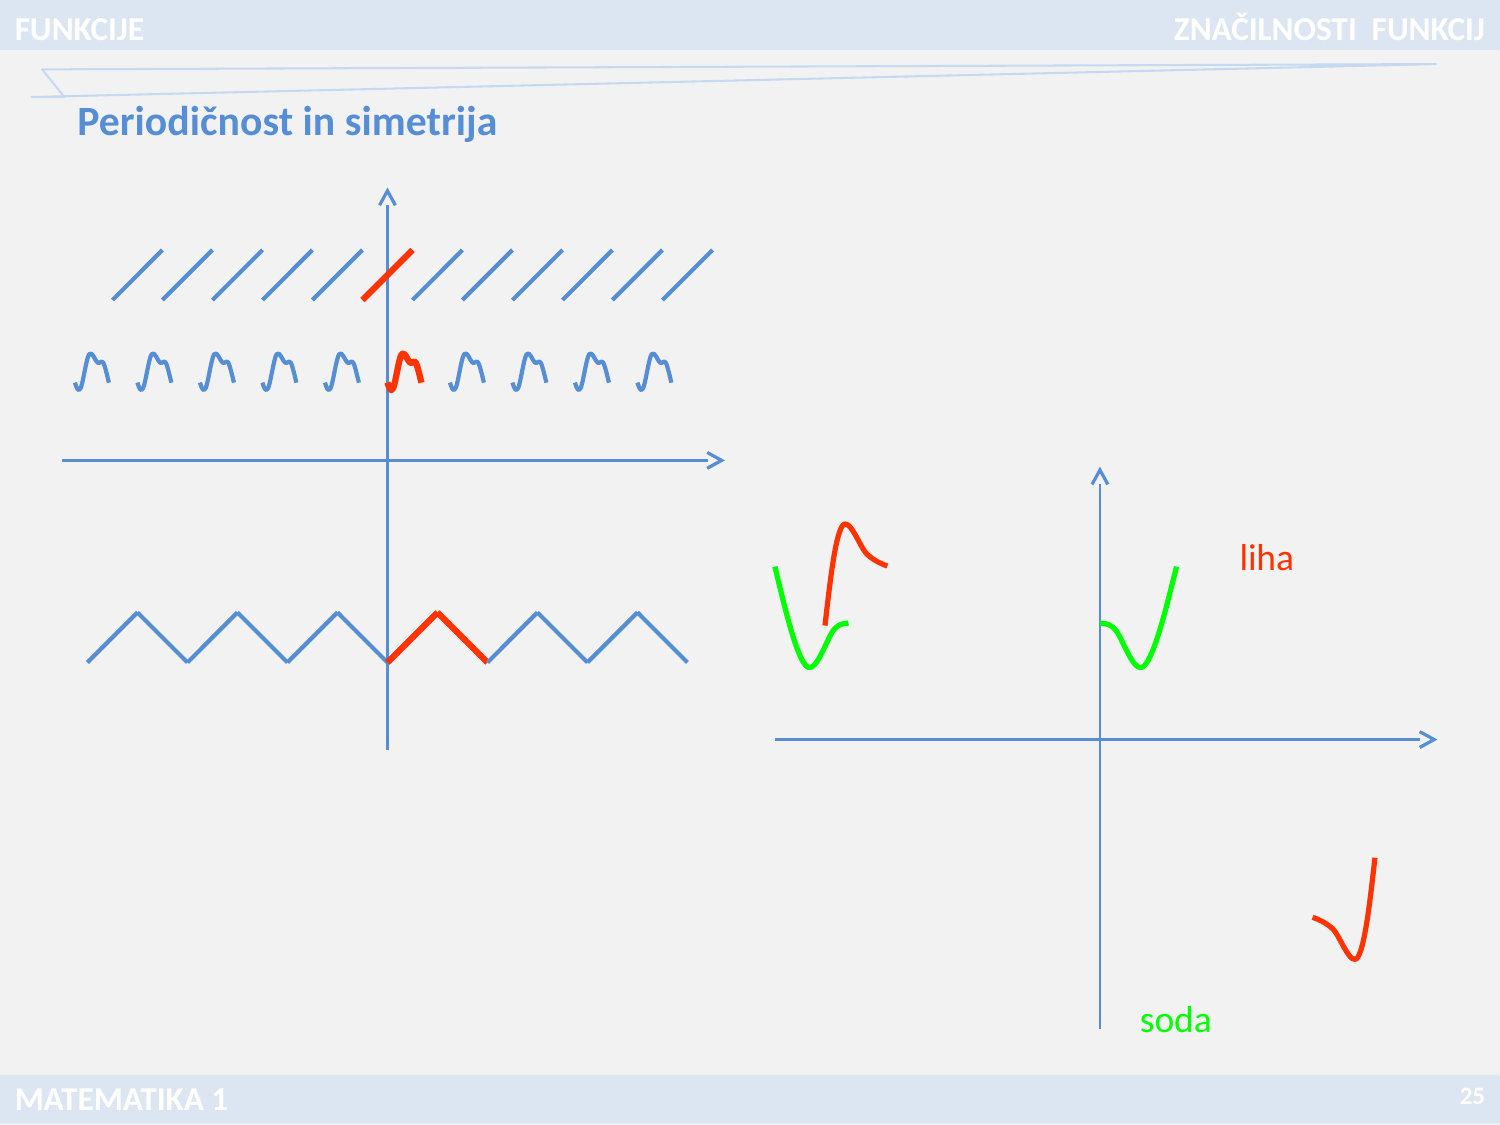

FUNKCIJE
ZNAČILNOSTI FUNKCIJ
# Periodičnost in simetrija
liha
soda
MATEMATIKA 1